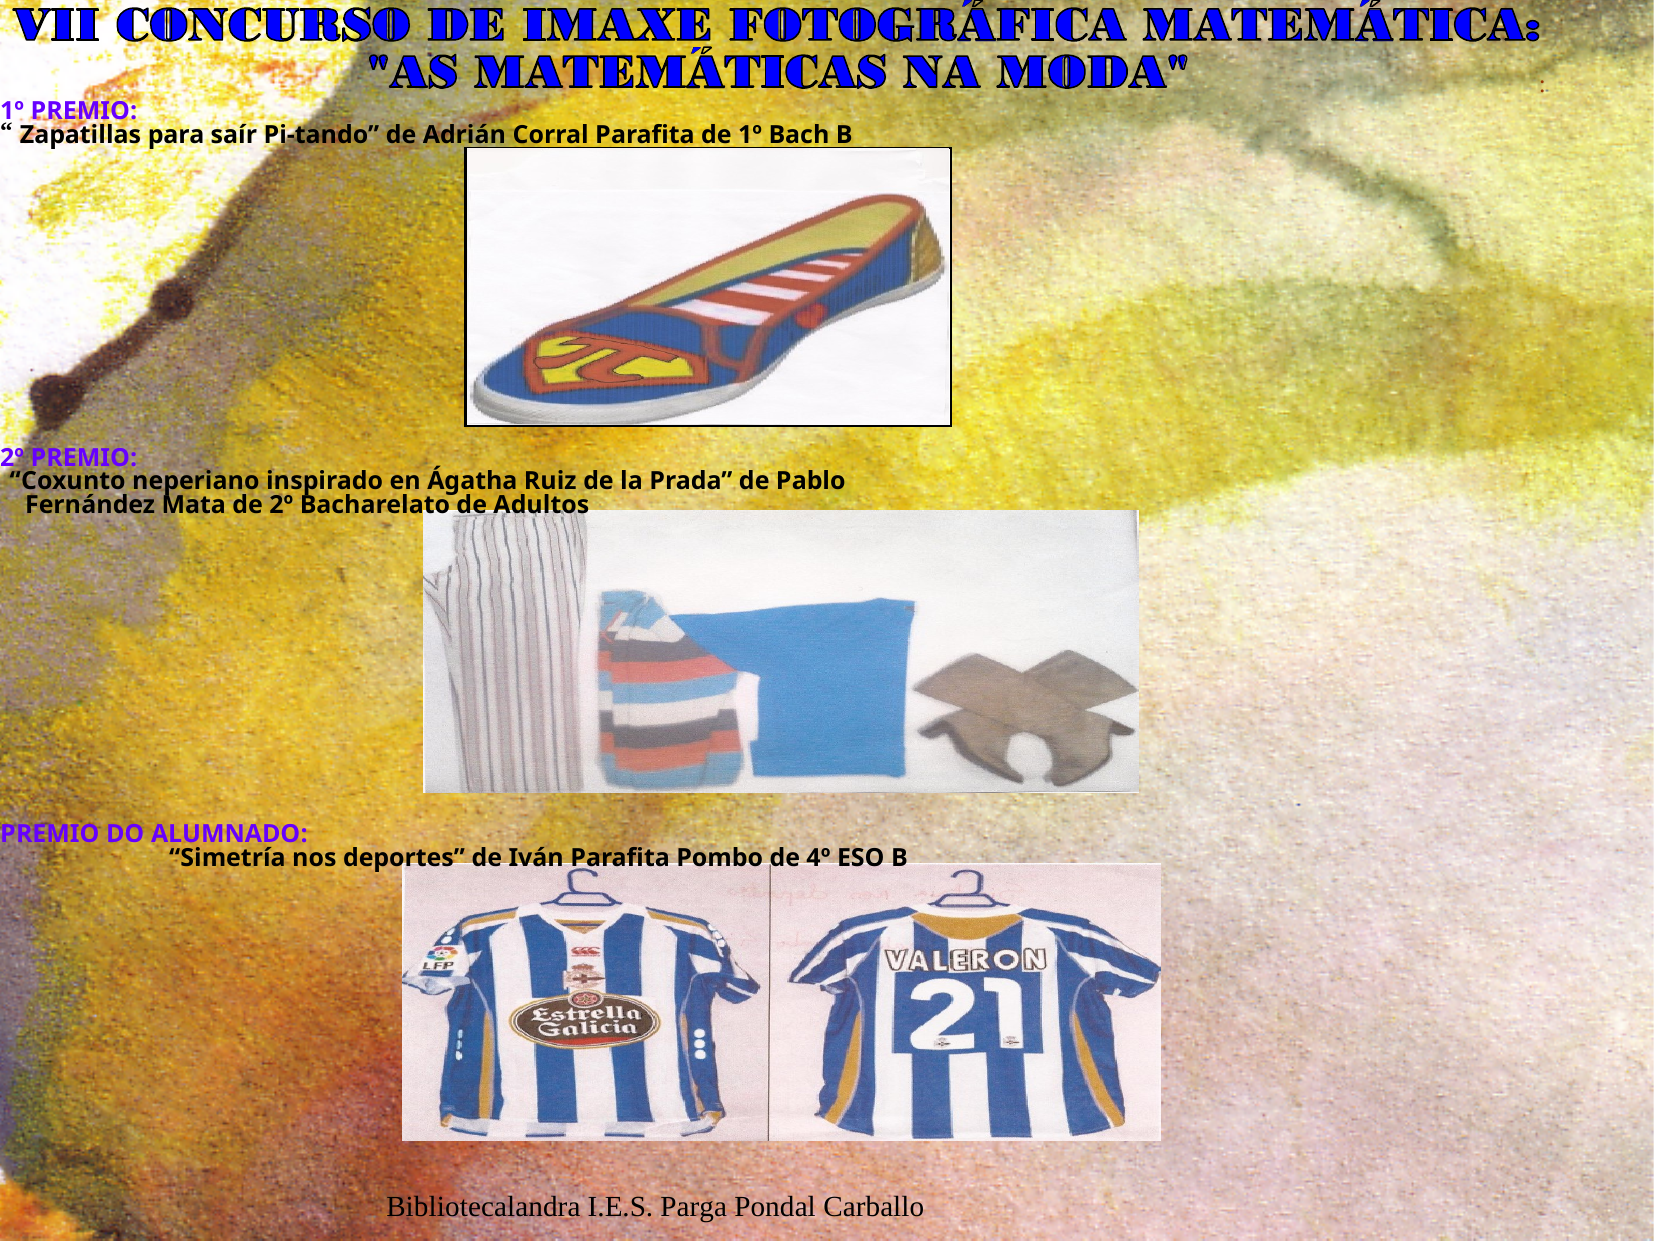

:
1º PREMIO:
Zapatillas para saír Pi-tando” de Adrián Corral Parafita de 1º Bach B
“
2º PREMIO:
“Coxunto neperiano inspirado en Ágatha Ruiz de la Prada” de Pablo
Fernández Mata de 2º Bacharelato de Adultos
PREMIO DO ALUMNADO:
“Simetría nos deportes” de Iván Parafita Pombo de 4º ESO B
Bibliotecalandra I.E.S. Parga Pondal Carballo